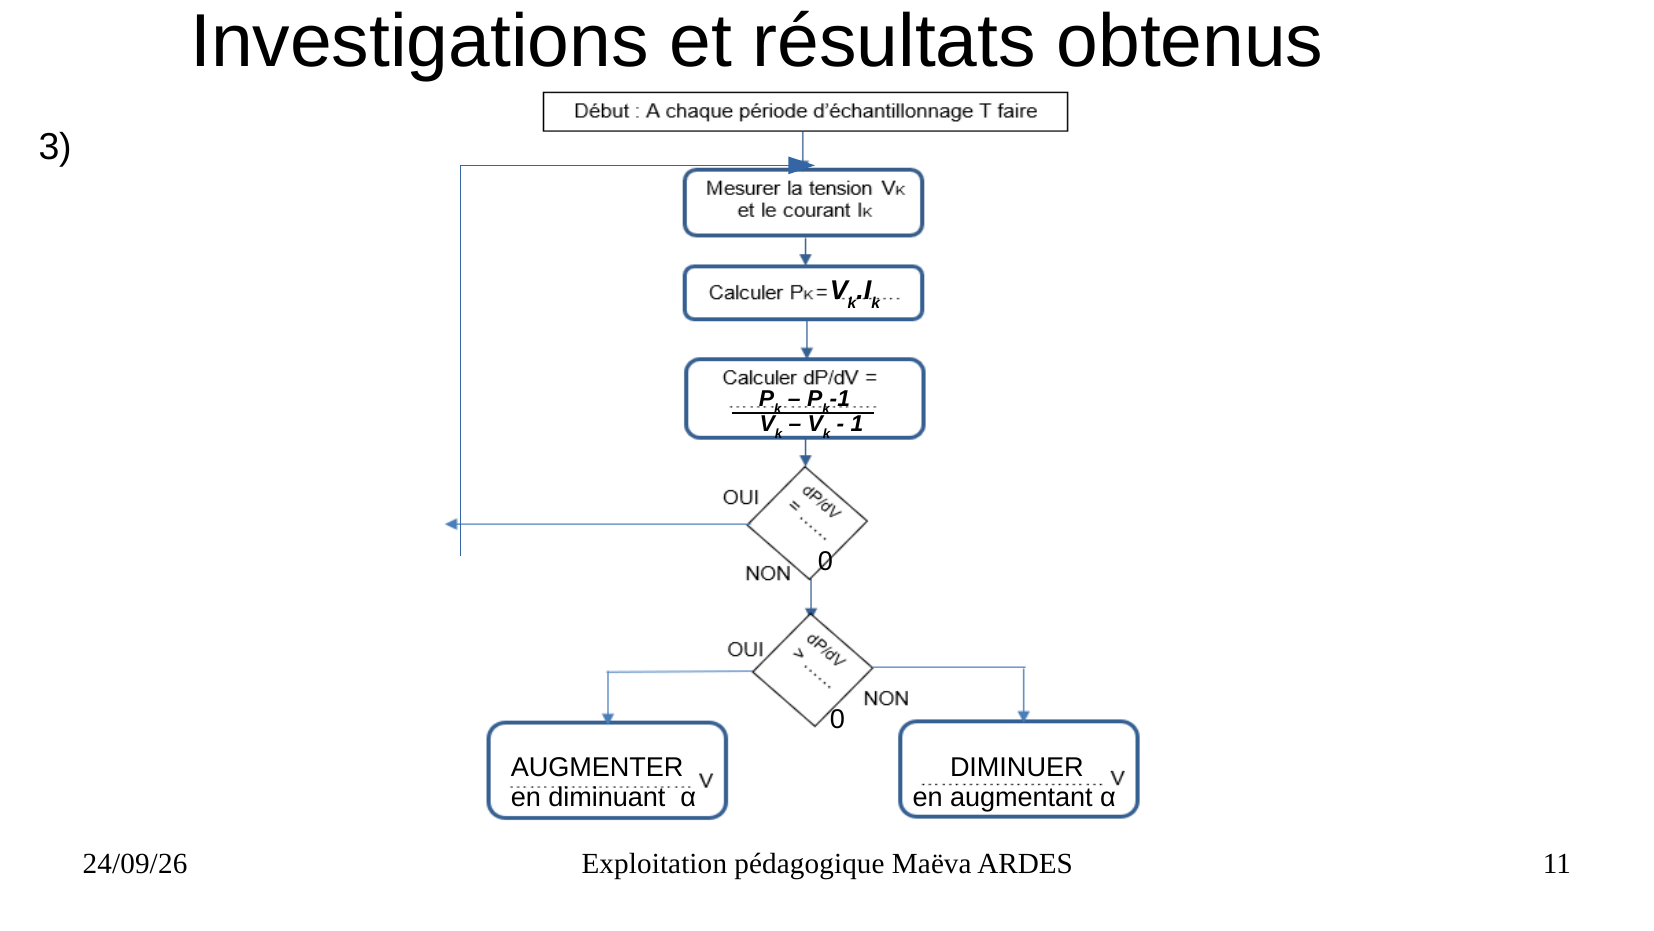

# Investigations et résultats obtenus
3)
Vk.Ik
Pk – Pk-1
Vk – Vk - 1
0
0
AUGMENTER
en diminuant α
 DIMINUER
en augmentant α
Exploitation pédagogique Maëva ARDES
11